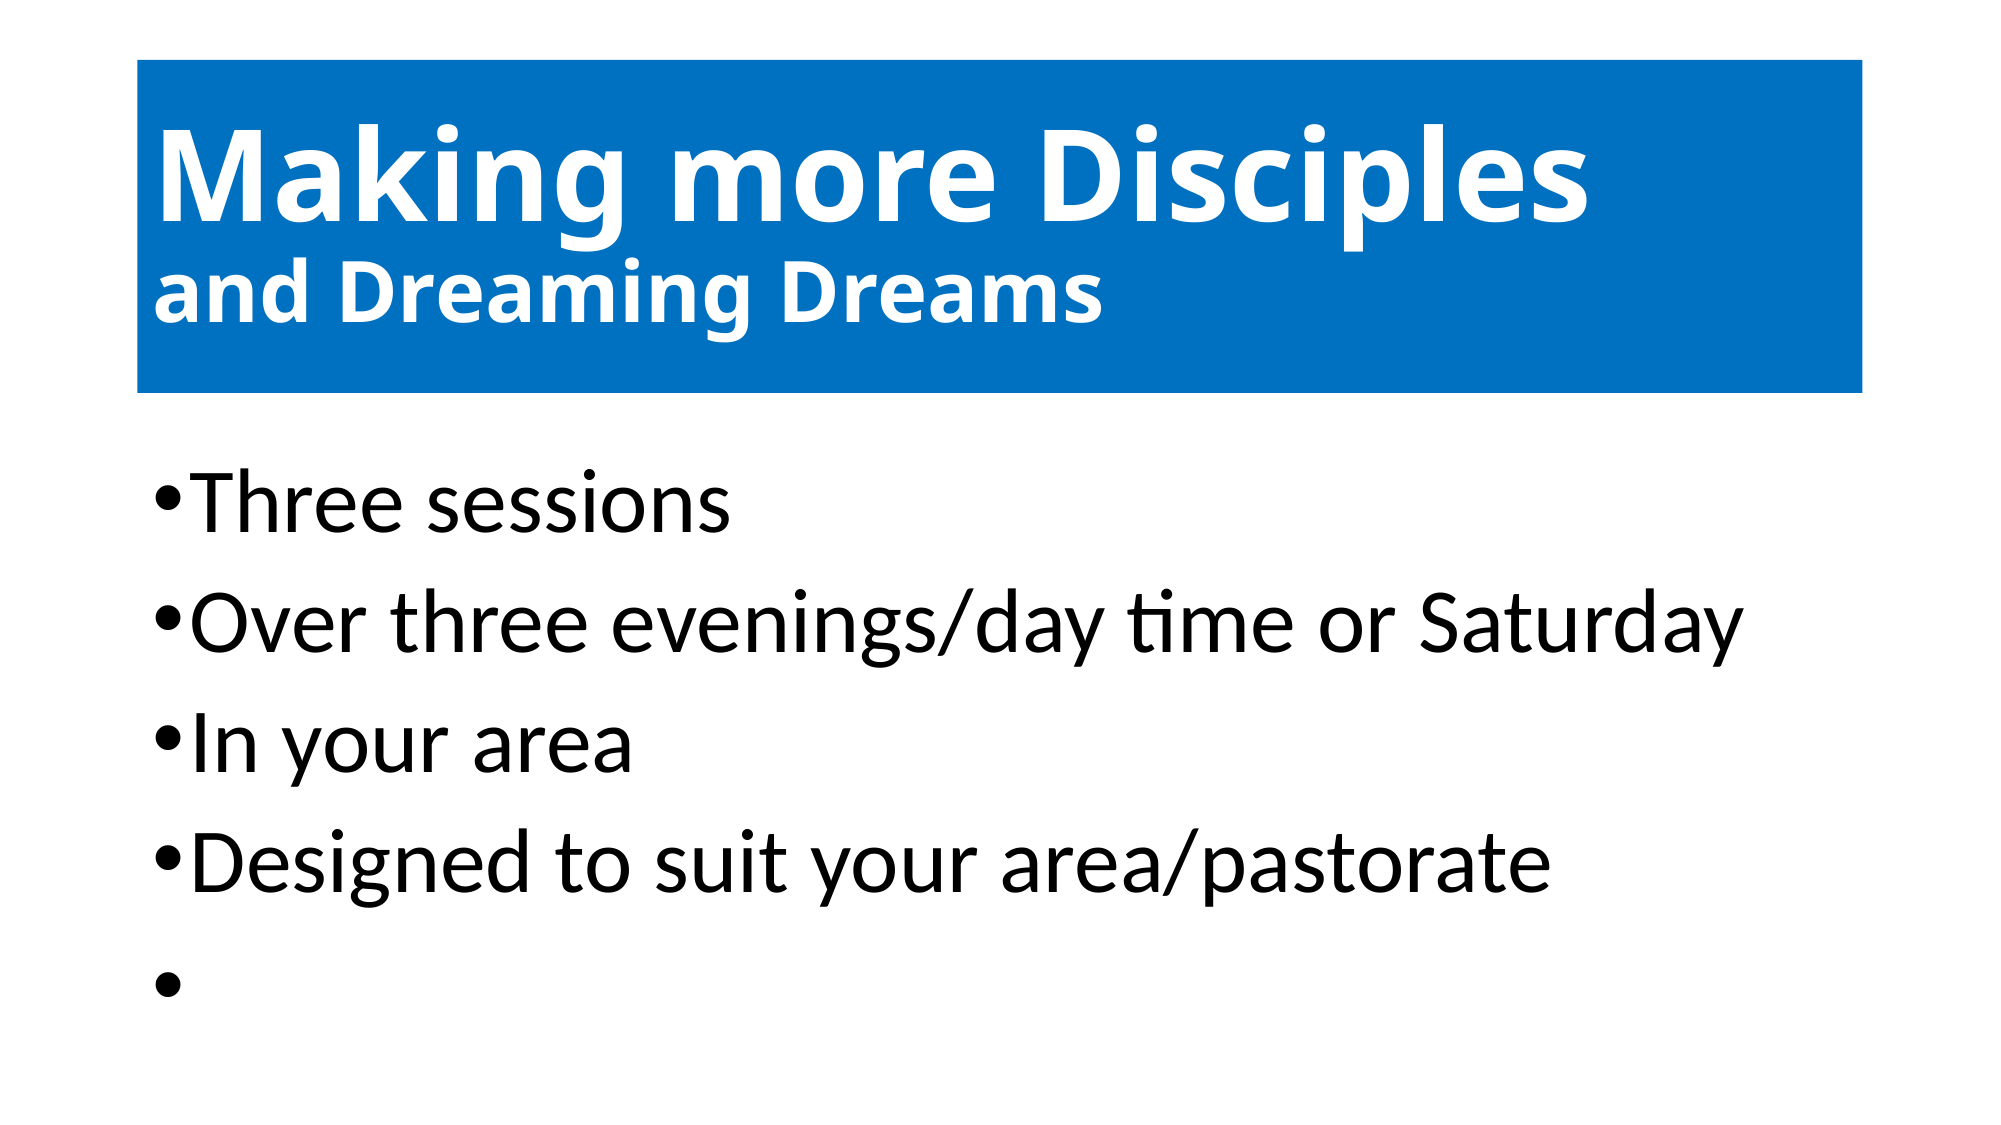

# Making more Disciples and Dreaming Dreams
Three sessions
Over three evenings/day time or Saturday
In your area
Designed to suit your area/pastorate